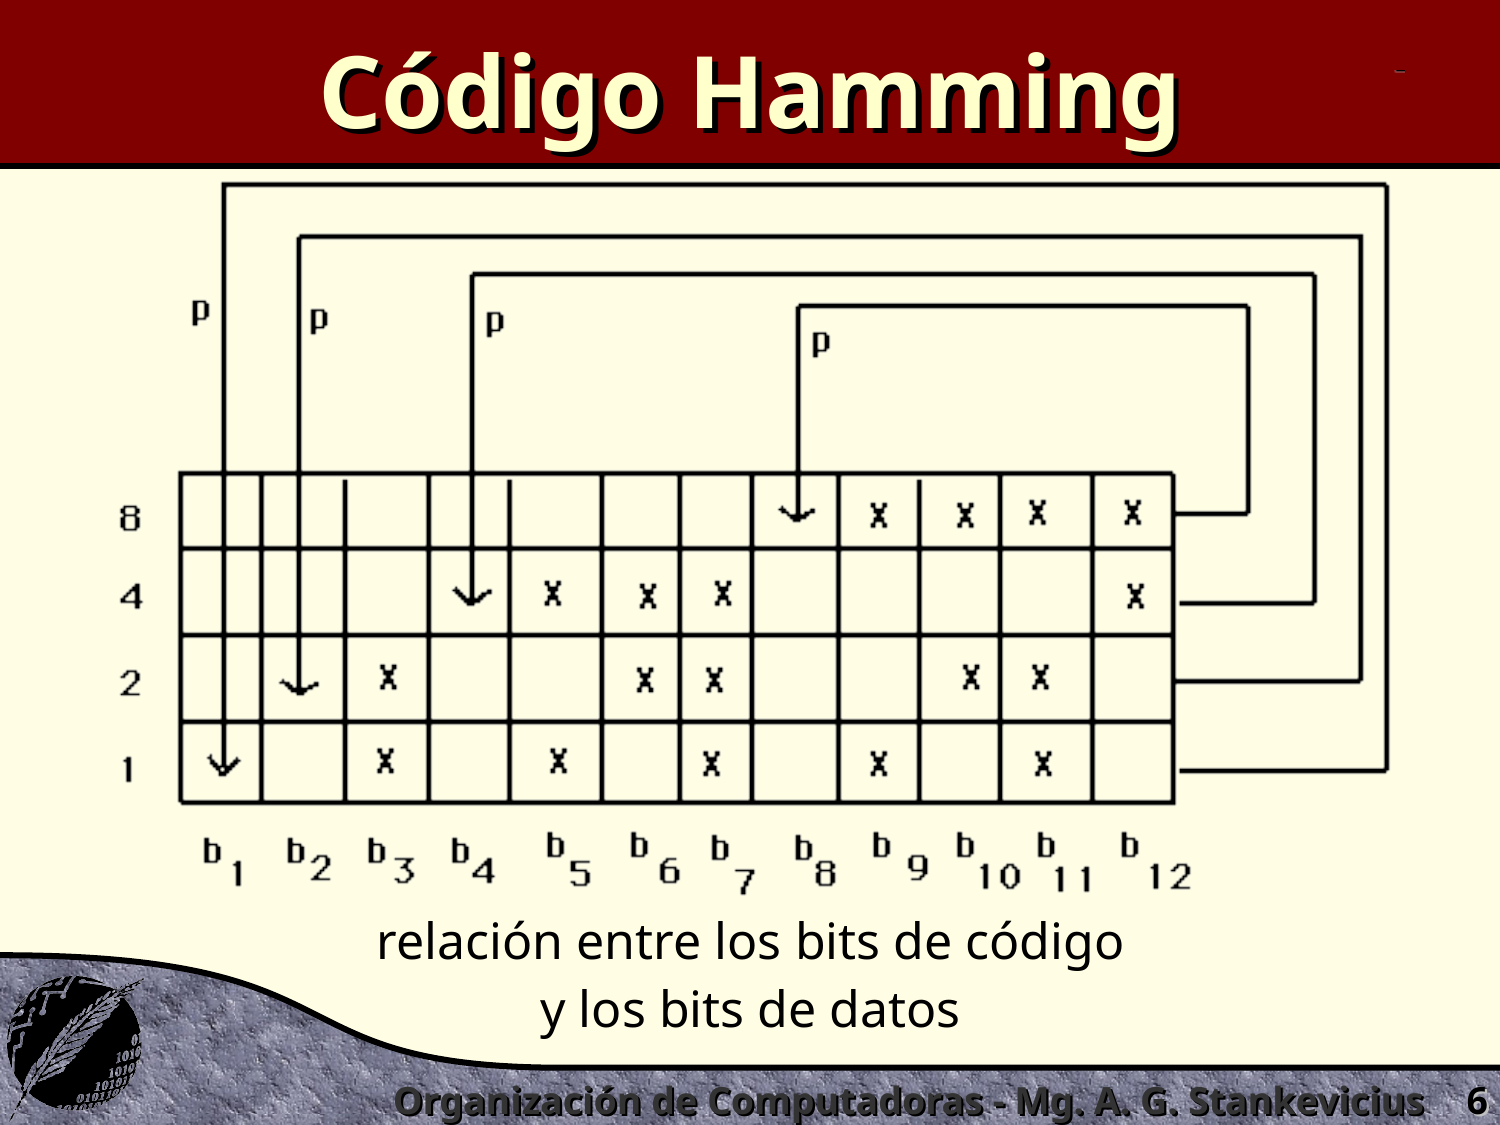

# Código Hamming
relación entre los bits de código
y los bits de datos
6